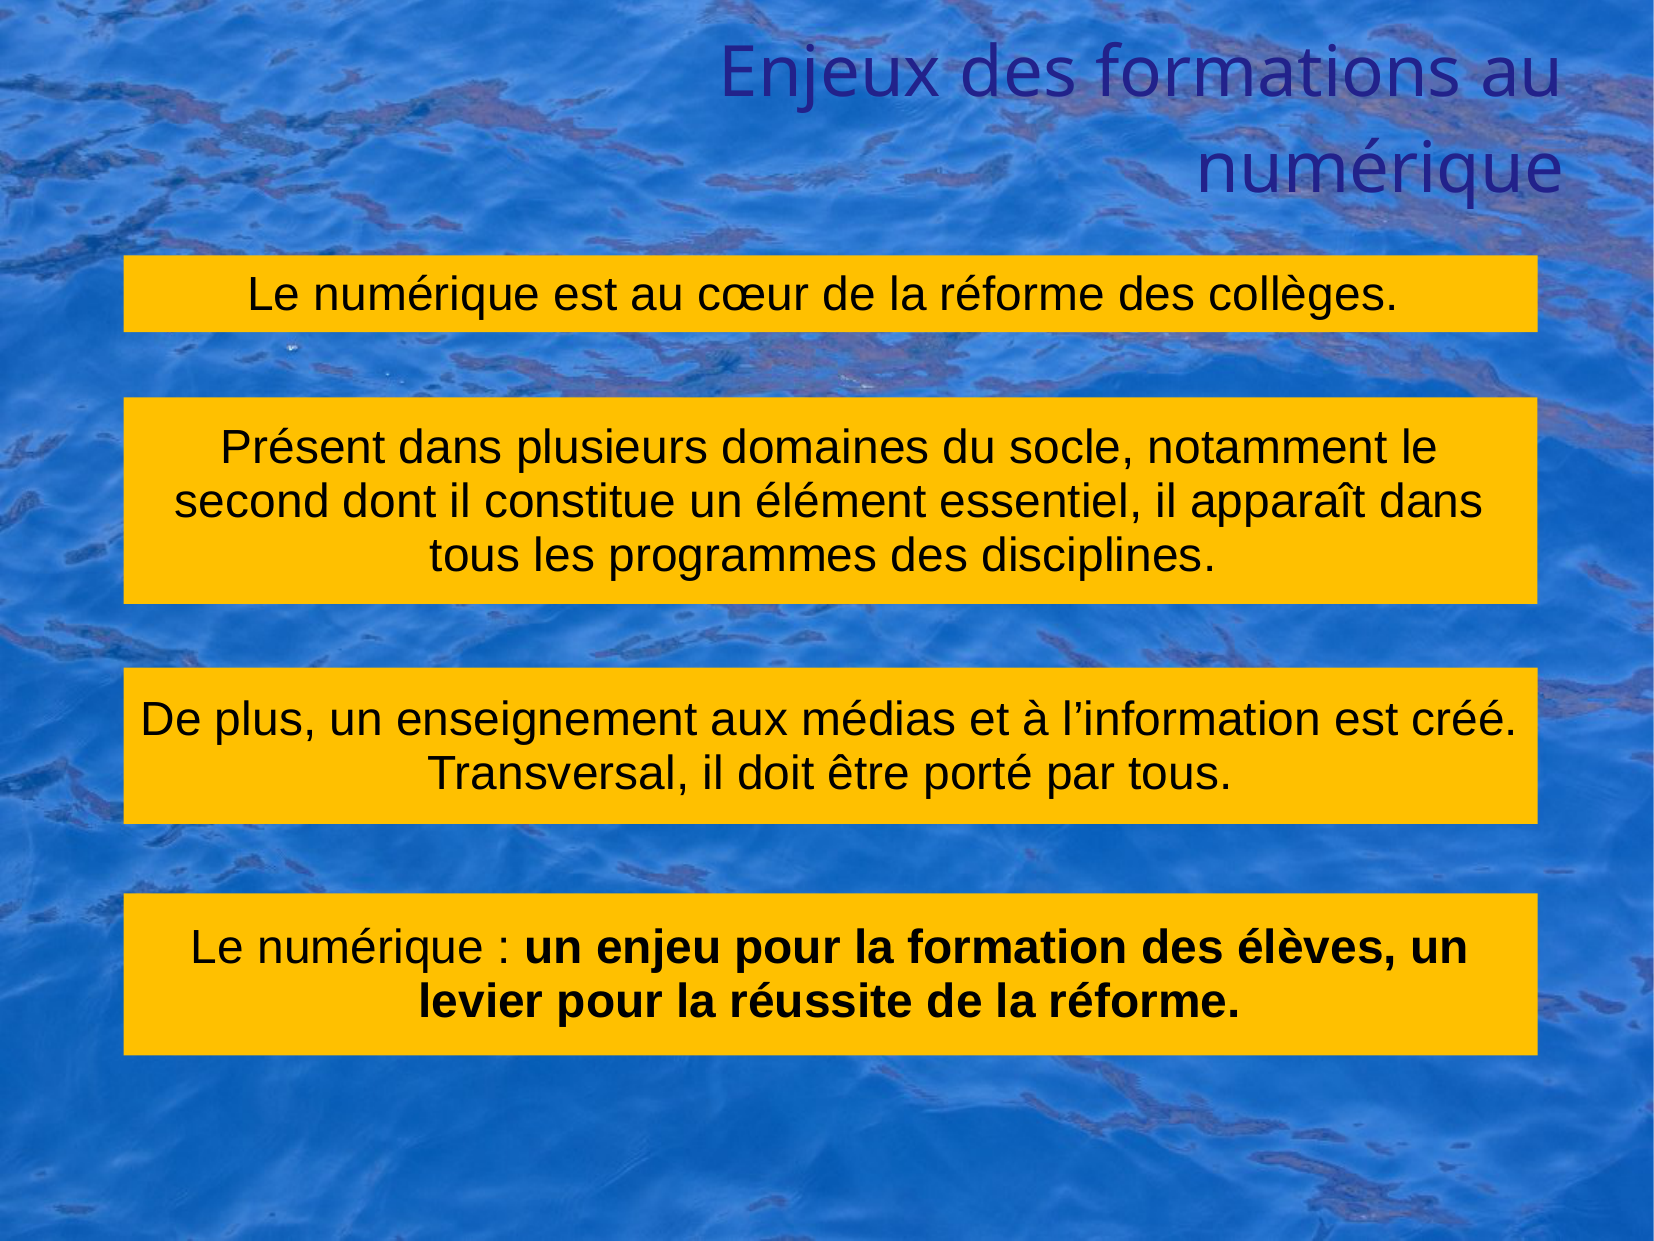

Enjeux des formations au numérique
Le numérique est au cœur de la réforme des collèges.
# Présent dans plusieurs domaines du socle, notamment le second dont il constitue un élément essentiel, il apparaît dans tous les programmes des disciplines.
De plus, un enseignement aux médias et à l’information est créé. Transversal, il doit être porté par tous.
Le numérique : un enjeu pour la formation des élèves, un levier pour la réussite de la réforme.